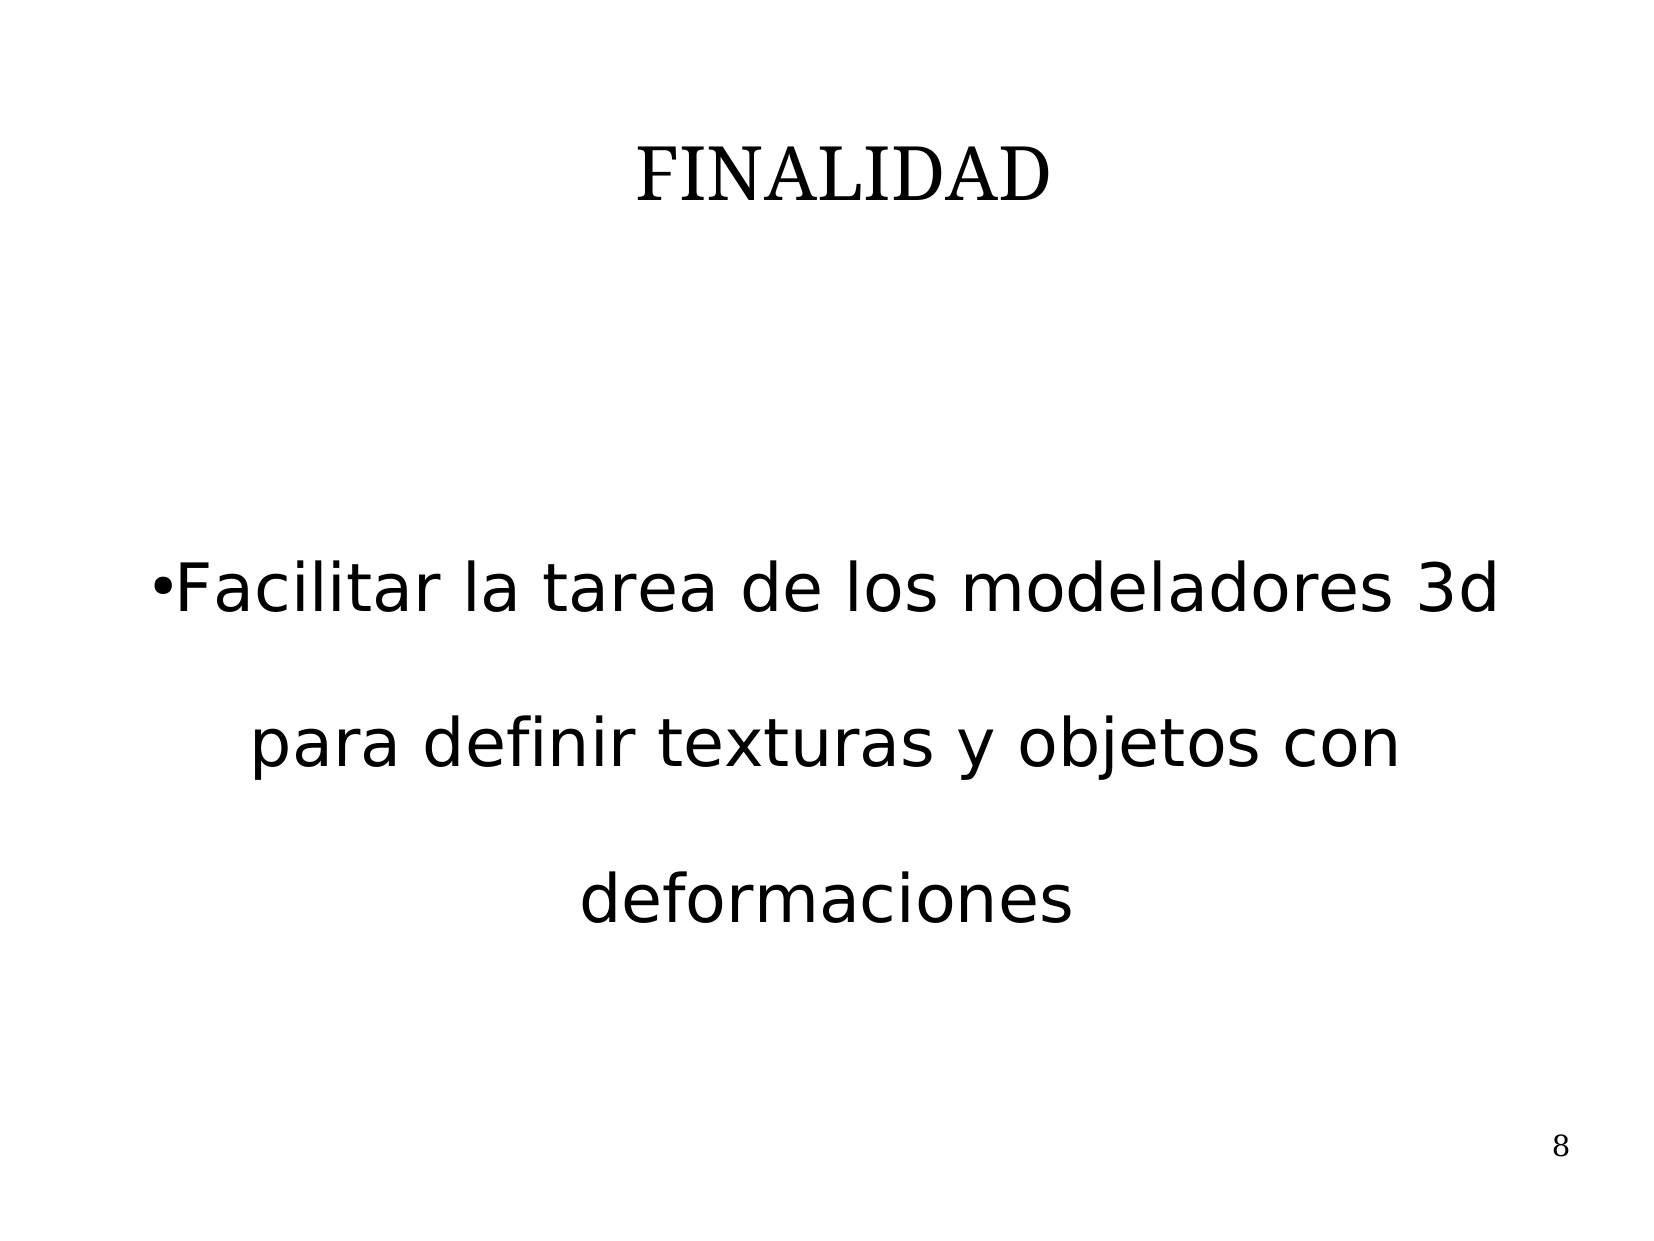

# FINALIDAD
Facilitar la tarea de los modeladores 3d para definir texturas y objetos con deformaciones
8